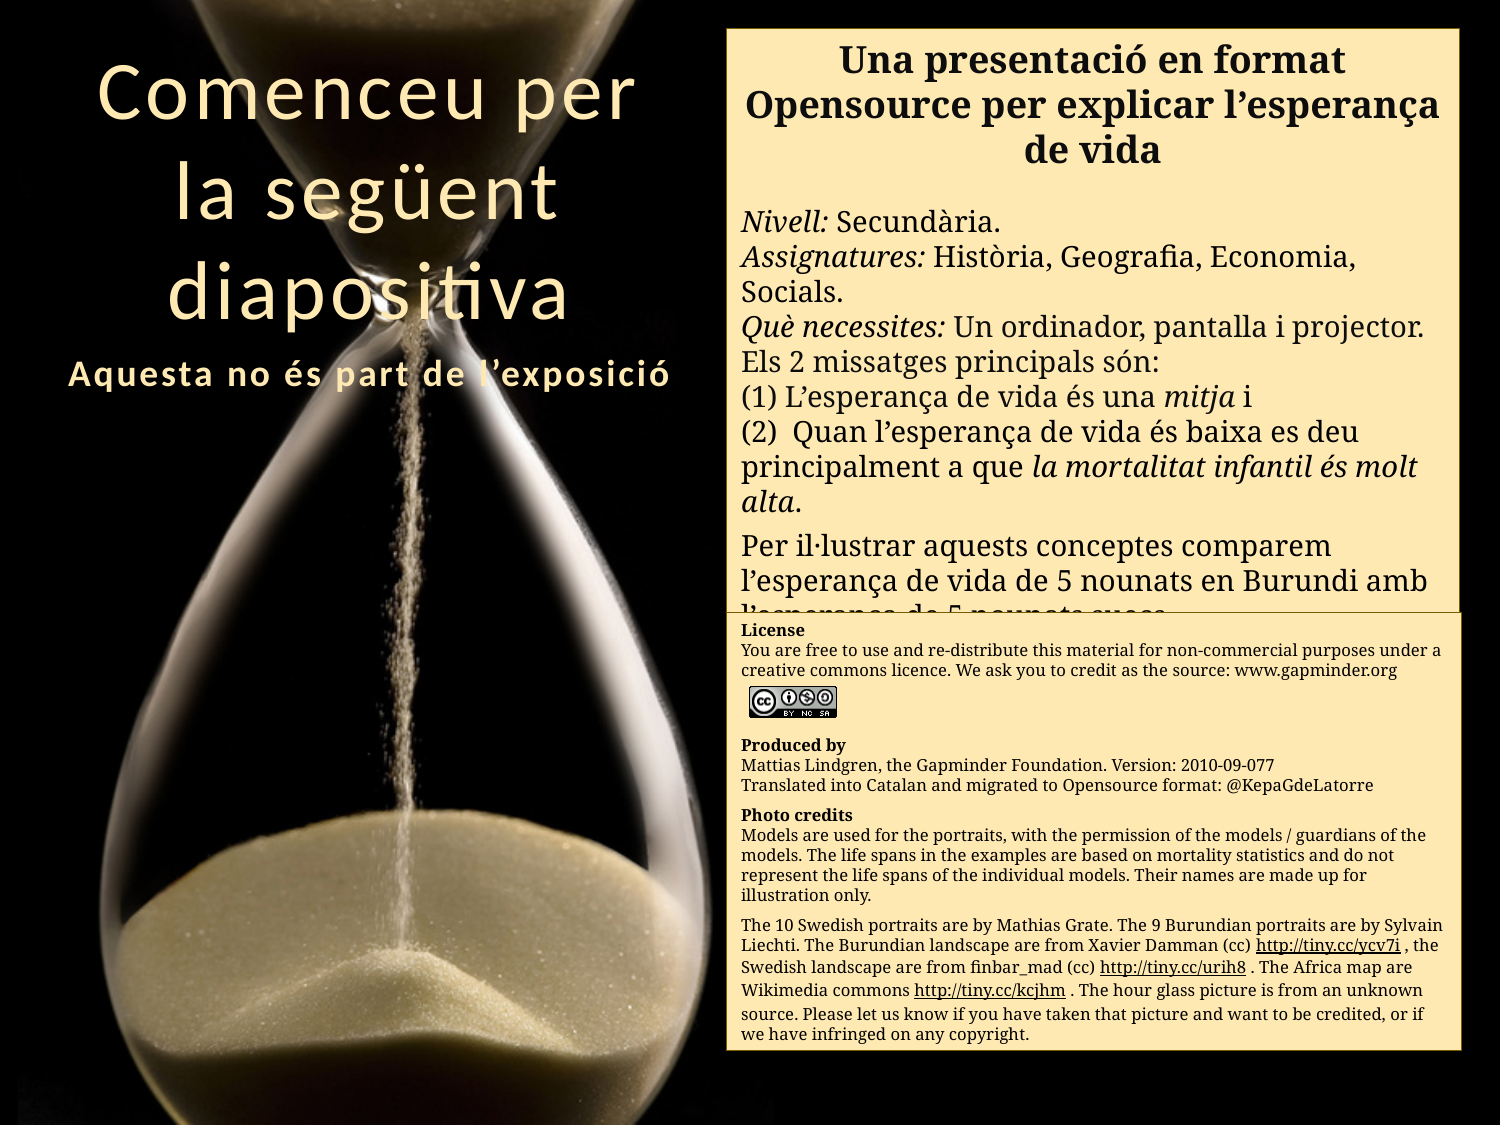

Una presentació en format Opensource per explicar l’esperança de vida
Nivell: Secundària.
Assignatures: Història, Geografia, Economia, Socials.
Què necessites: Un ordinador, pantalla i projector.
Els 2 missatges principals són:
(1) L’esperança de vida és una mitja i
(2) Quan l’esperança de vida és baixa es deu principalment a que la mortalitat infantil és molt alta.
Per il·lustrar aquests conceptes comparem l’esperança de vida de 5 nounats en Burundi amb l’esperança de 5 nounats suecs.
L’arxiu original, instruccions i més informació:
www.gapminder.org/downloads/life-expectancy-ppt
Comenceu per la següent diapositiva
Aquesta no és part de l’exposició
License
You are free to use and re-distribute this material for non-commercial purposes under a creative commons licence. We ask you to credit as the source: www.gapminder.org
Produced by
Mattias Lindgren, the Gapminder Foundation. Version: 2010-09-077
Translated into Catalan and migrated to Opensource format: @KepaGdeLatorre
Photo credits
Models are used for the portraits, with the permission of the models / guardians of the models. The life spans in the examples are based on mortality statistics and do not represent the life spans of the individual models. Their names are made up for illustration only.
The 10 Swedish portraits are by Mathias Grate. The 9 Burundian portraits are by Sylvain Liechti. The Burundian landscape are from Xavier Damman (cc) http://tiny.cc/ycv7i , the Swedish landscape are from finbar_mad (cc) http://tiny.cc/urih8 . The Africa map are Wikimedia commons http://tiny.cc/kcjhm . The hour glass picture is from an unknown source. Please let us know if you have taken that picture and want to be credited, or if we have infringed on any copyright.